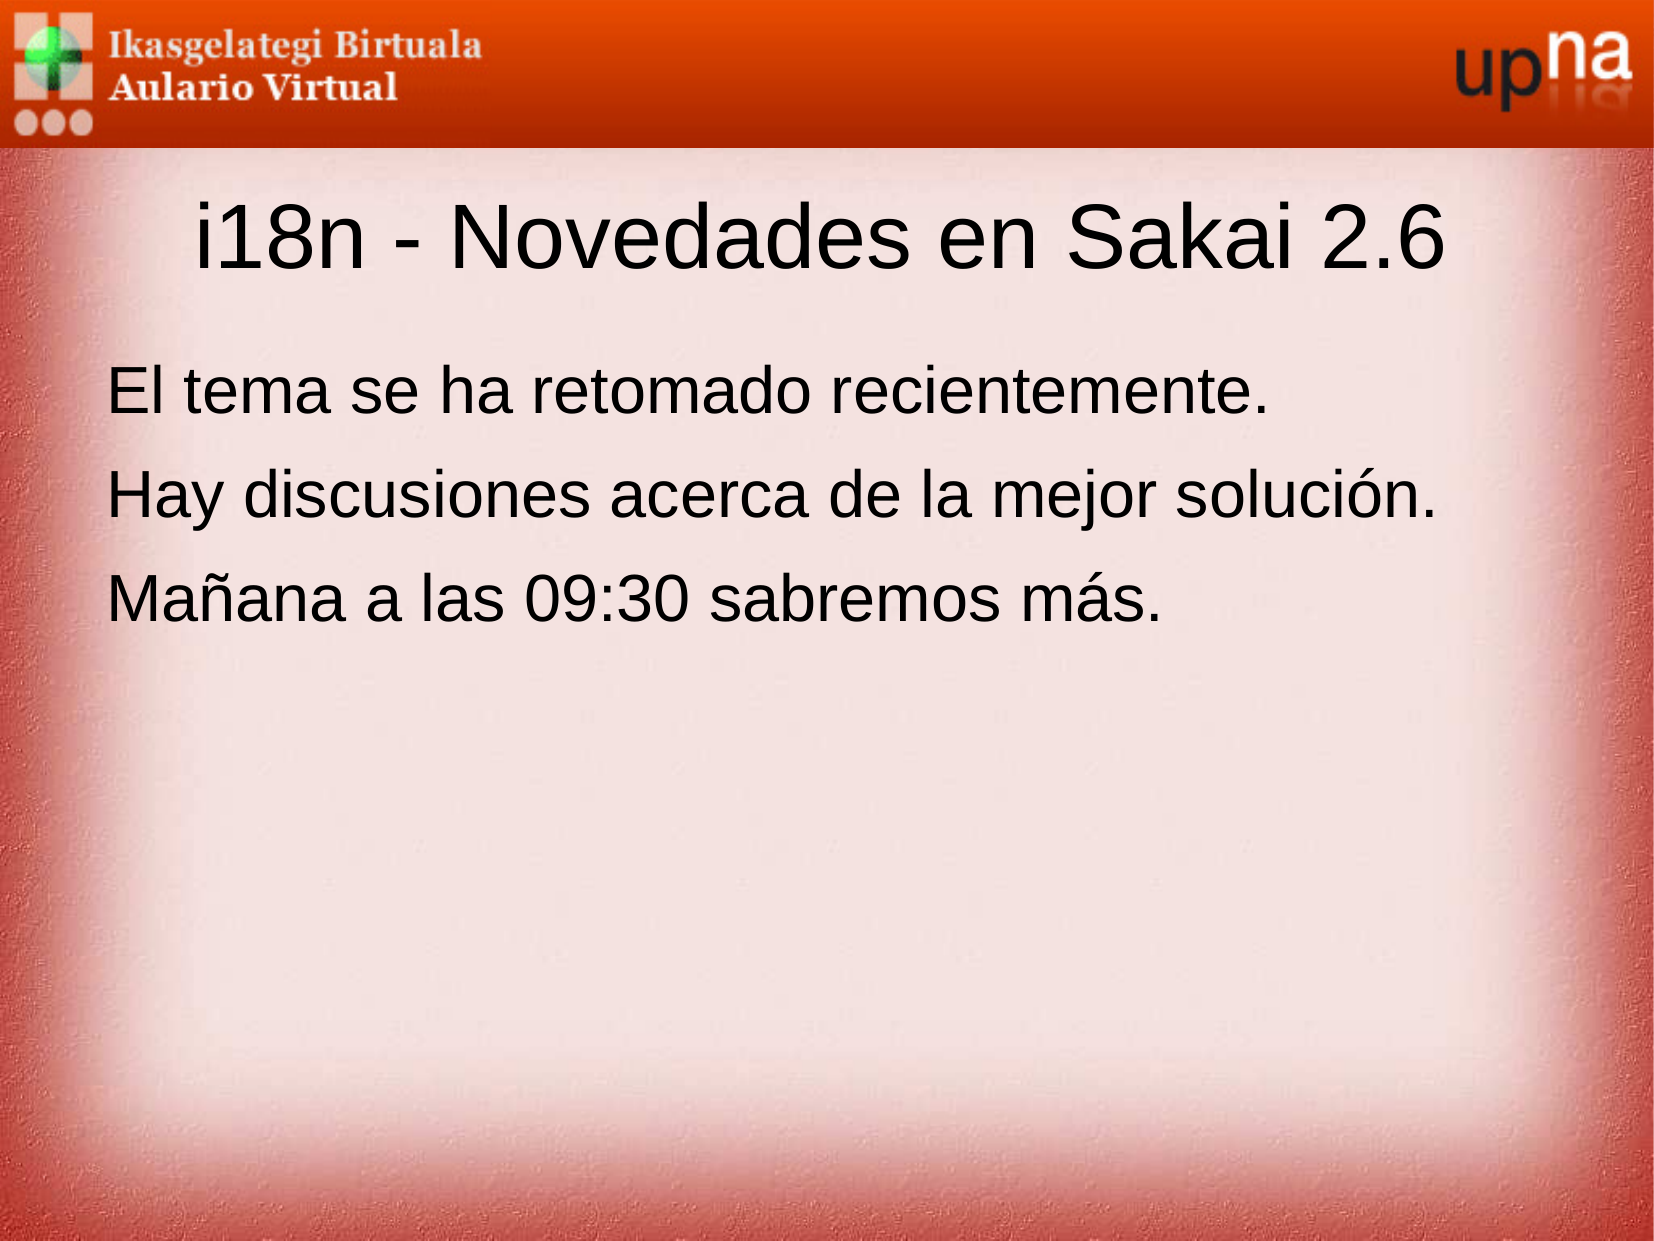

# i18n - Novedades en Sakai 2.6
El tema se ha retomado recientemente.
Hay discusiones acerca de la mejor solución.
Mañana a las 09:30 sabremos más.